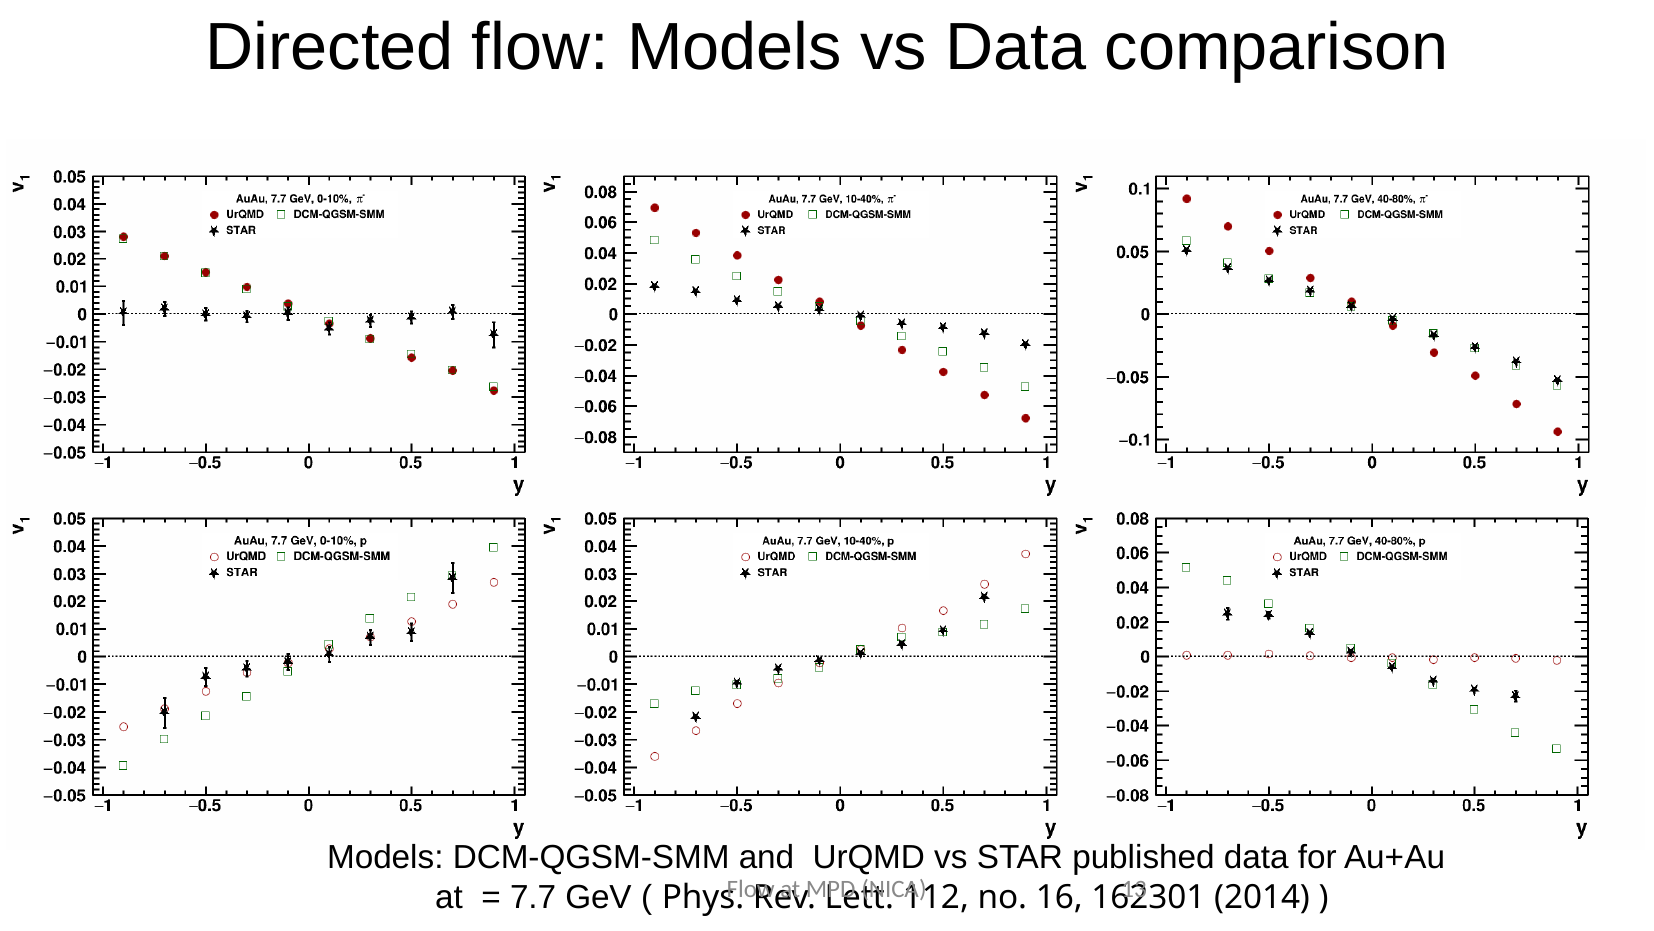

Directed flow: Models vs Data comparison
Models: DCM-QGSM-SMM and UrQMD vs STAR published data for Au+Au at = 7.7 GeV ( Phys. Rev. Lett. 112, no. 16, 162301 (2014) )
Flow at MPD (NICA)